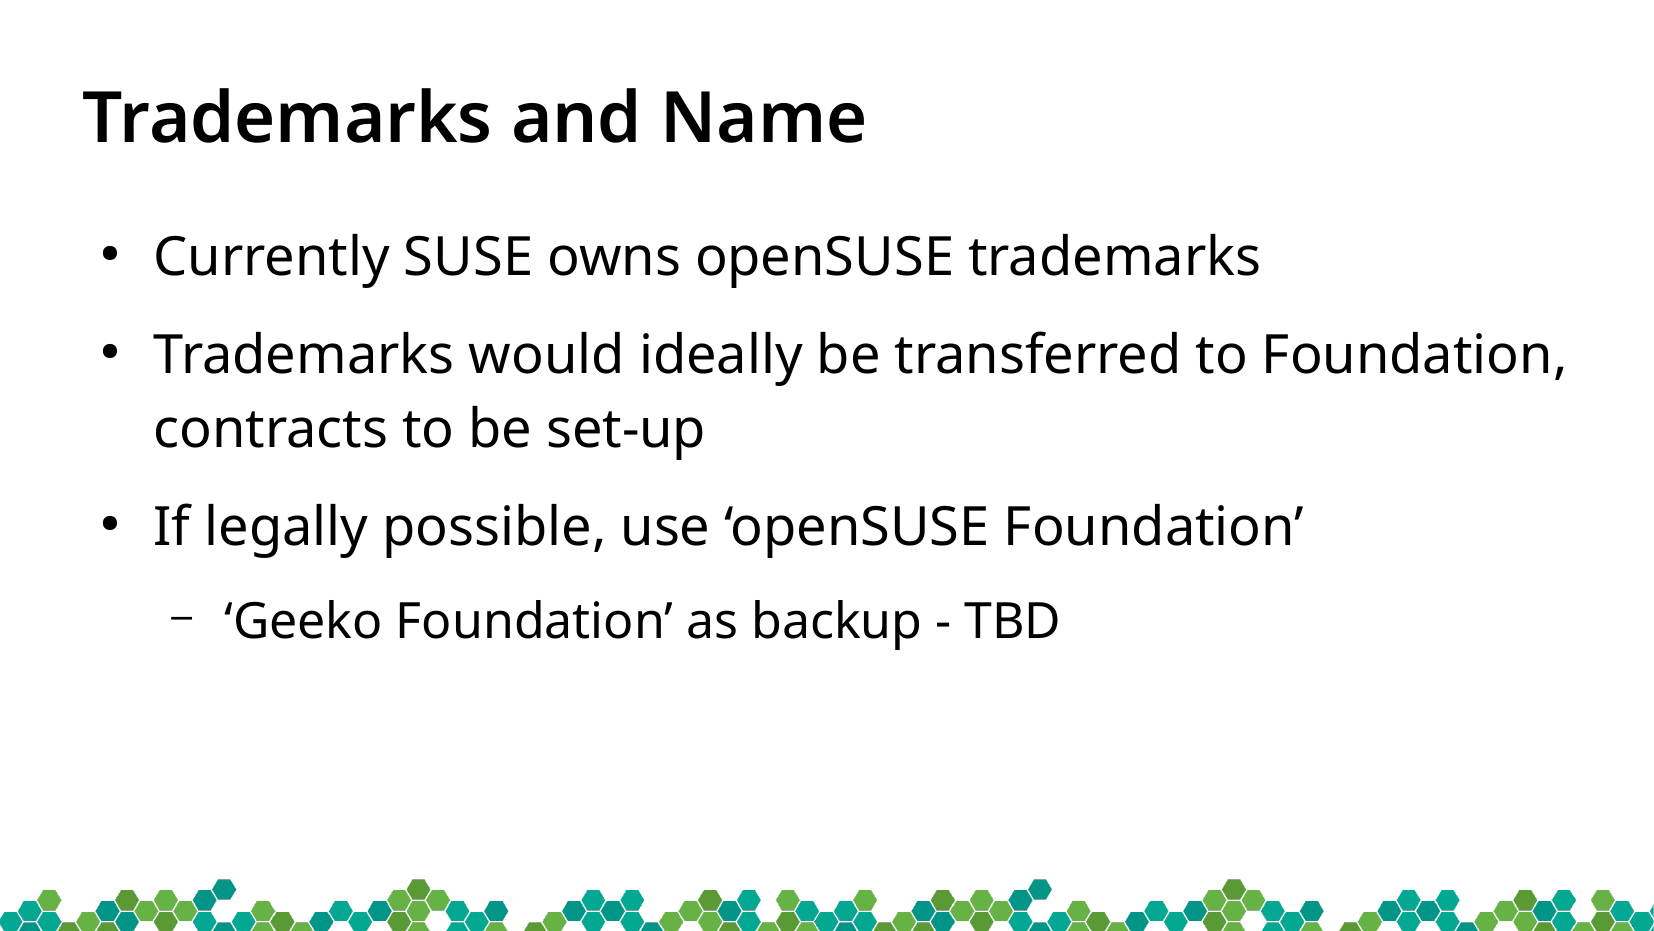

# Trademarks and Name
Currently SUSE owns openSUSE trademarks
Trademarks would ideally be transferred to Foundation, contracts to be set-up
If legally possible, use ‘openSUSE Foundation’
‘Geeko Foundation’ as backup - TBD